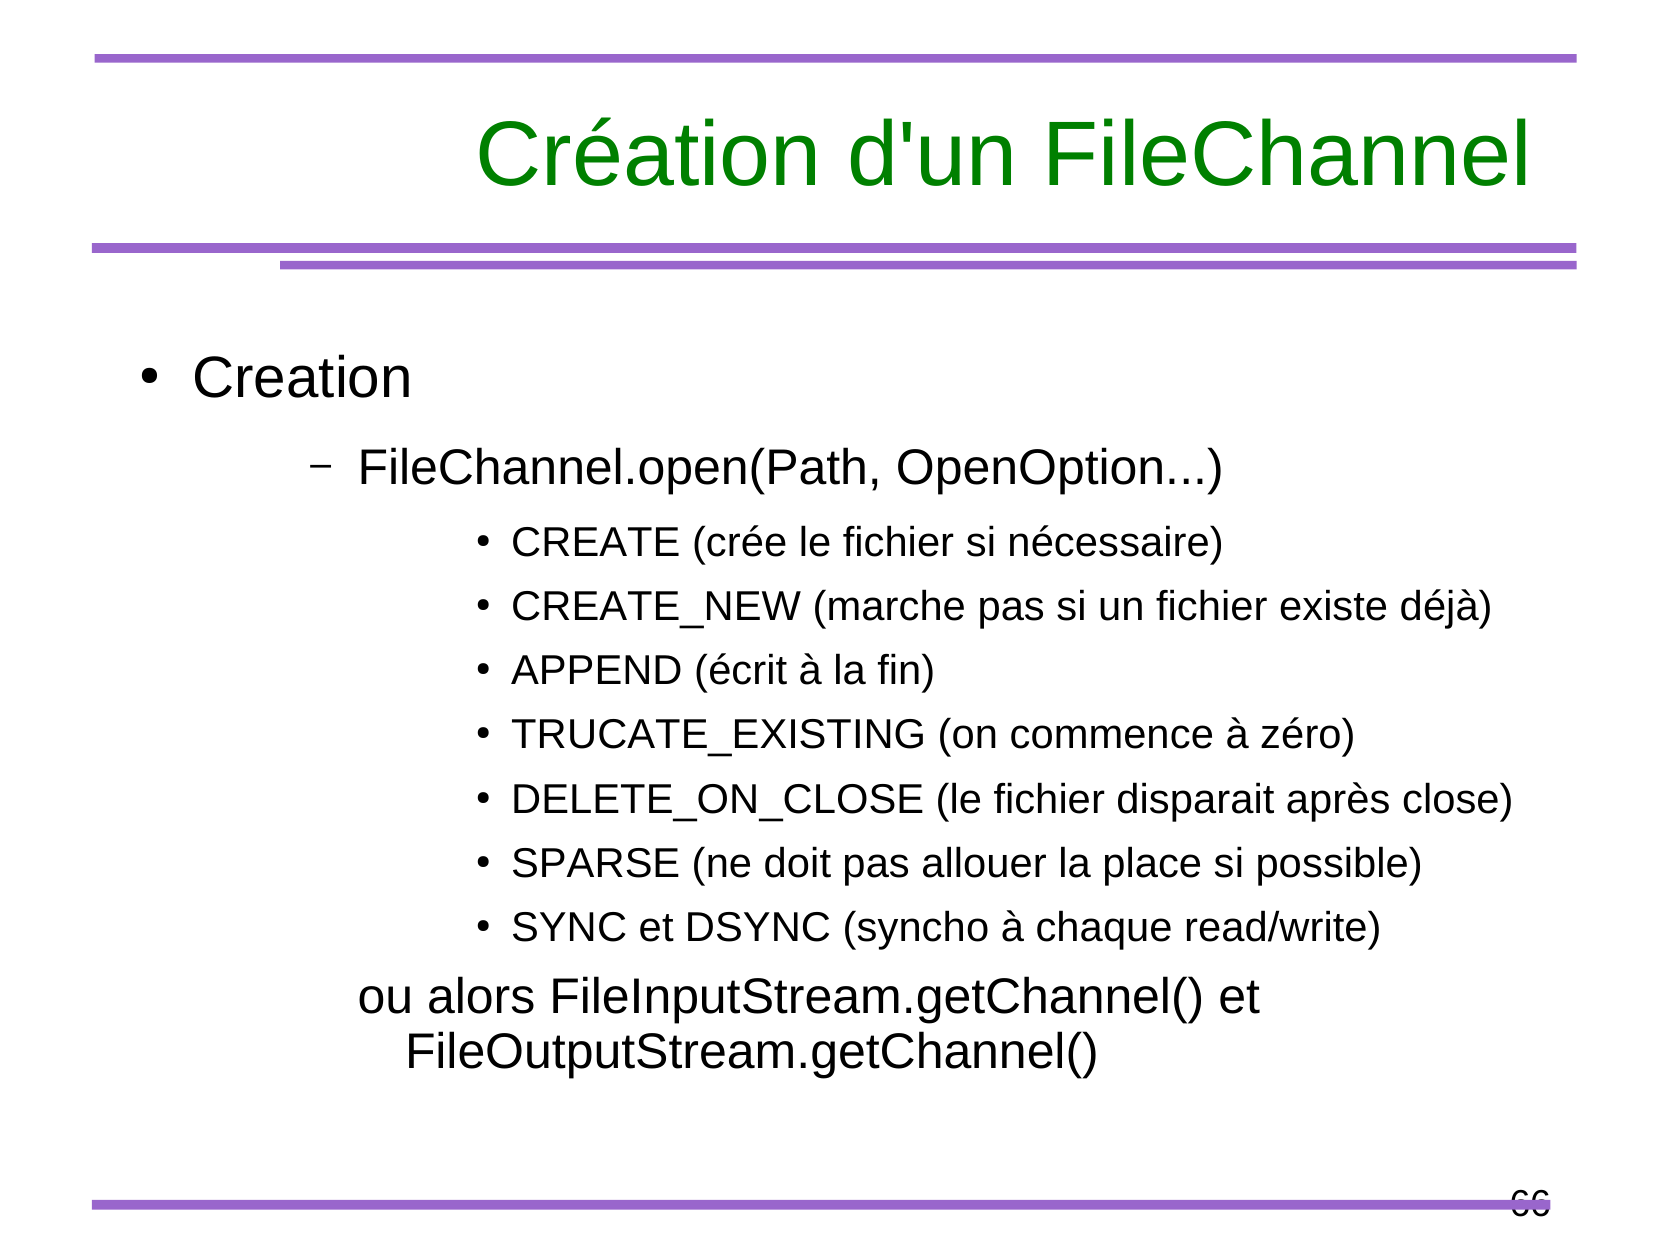

# Création d'un FileChannel
Creation
FileChannel.open(Path, OpenOption...)
CREATE (crée le fichier si nécessaire)
CREATE_NEW (marche pas si un fichier existe déjà)
APPEND (écrit à la fin)
TRUCATE_EXISTING (on commence à zéro)
DELETE_ON_CLOSE (le fichier disparait après close)
SPARSE (ne doit pas allouer la place si possible)
SYNC et DSYNC (syncho à chaque read/write)
ou alors FileInputStream.getChannel() et FileOutputStream.getChannel()